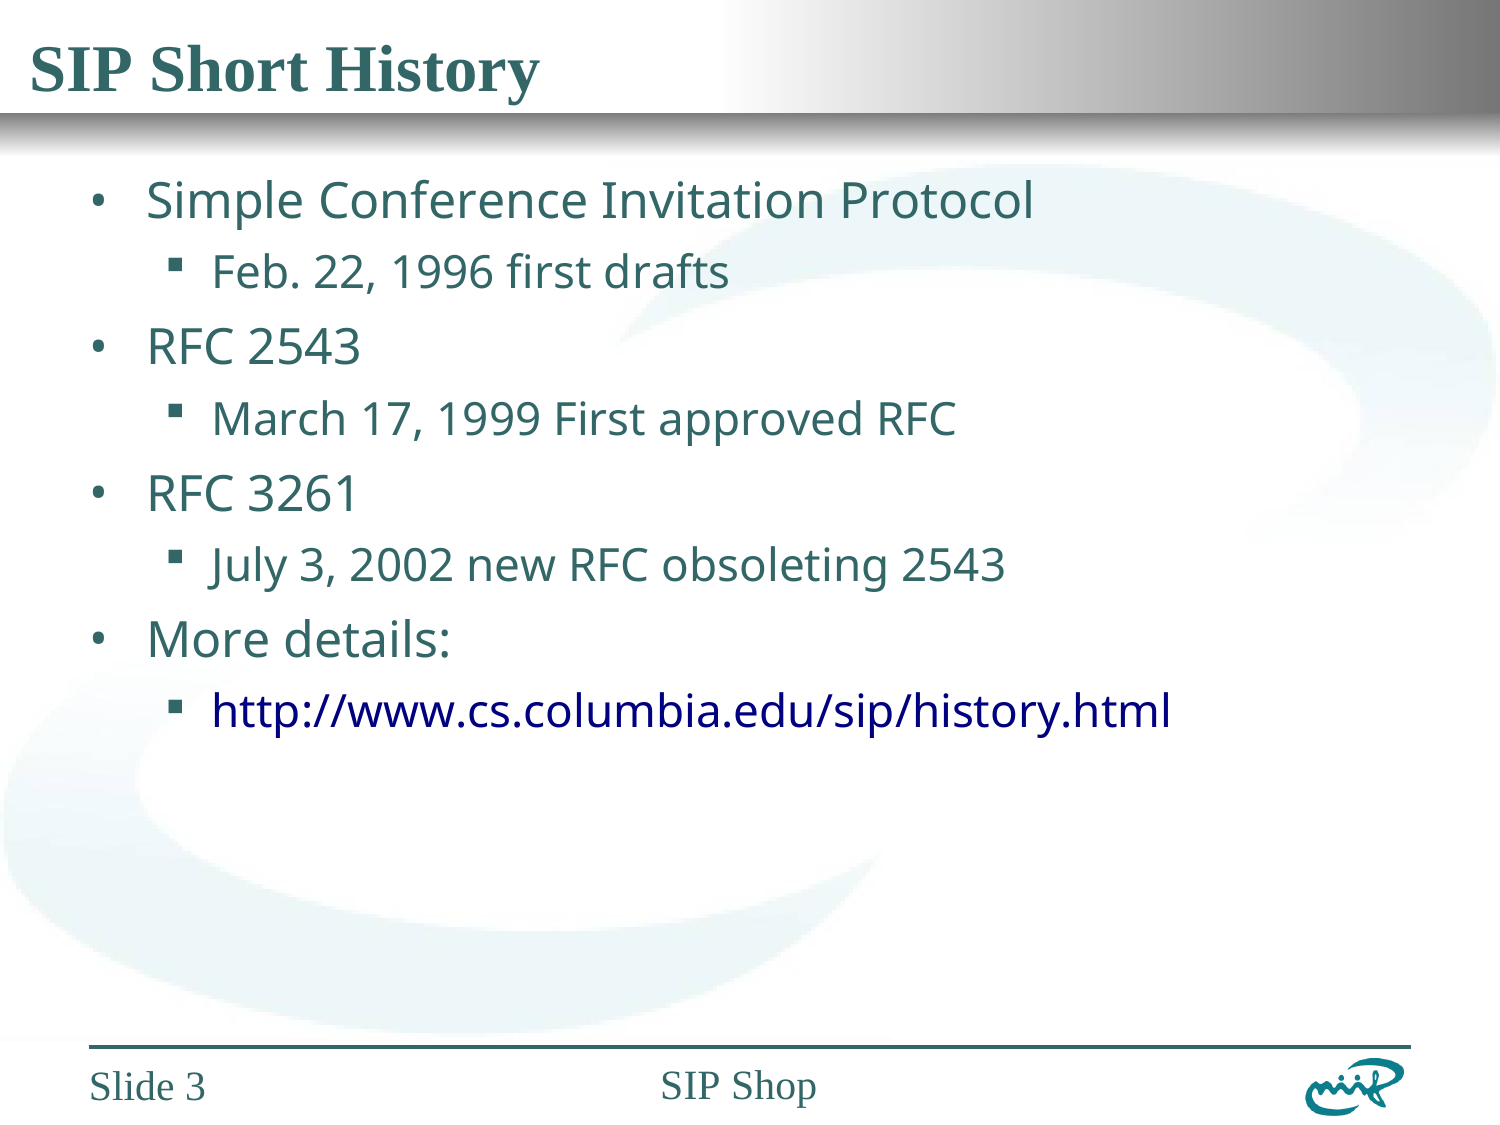

# SIP Short History
Simple Conference Invitation Protocol
Feb. 22, 1996 first drafts
RFC 2543
March 17, 1999 First approved RFC
RFC 3261
July 3, 2002 new RFC obsoleting 2543
More details:
http://www.cs.columbia.edu/sip/history.html
3